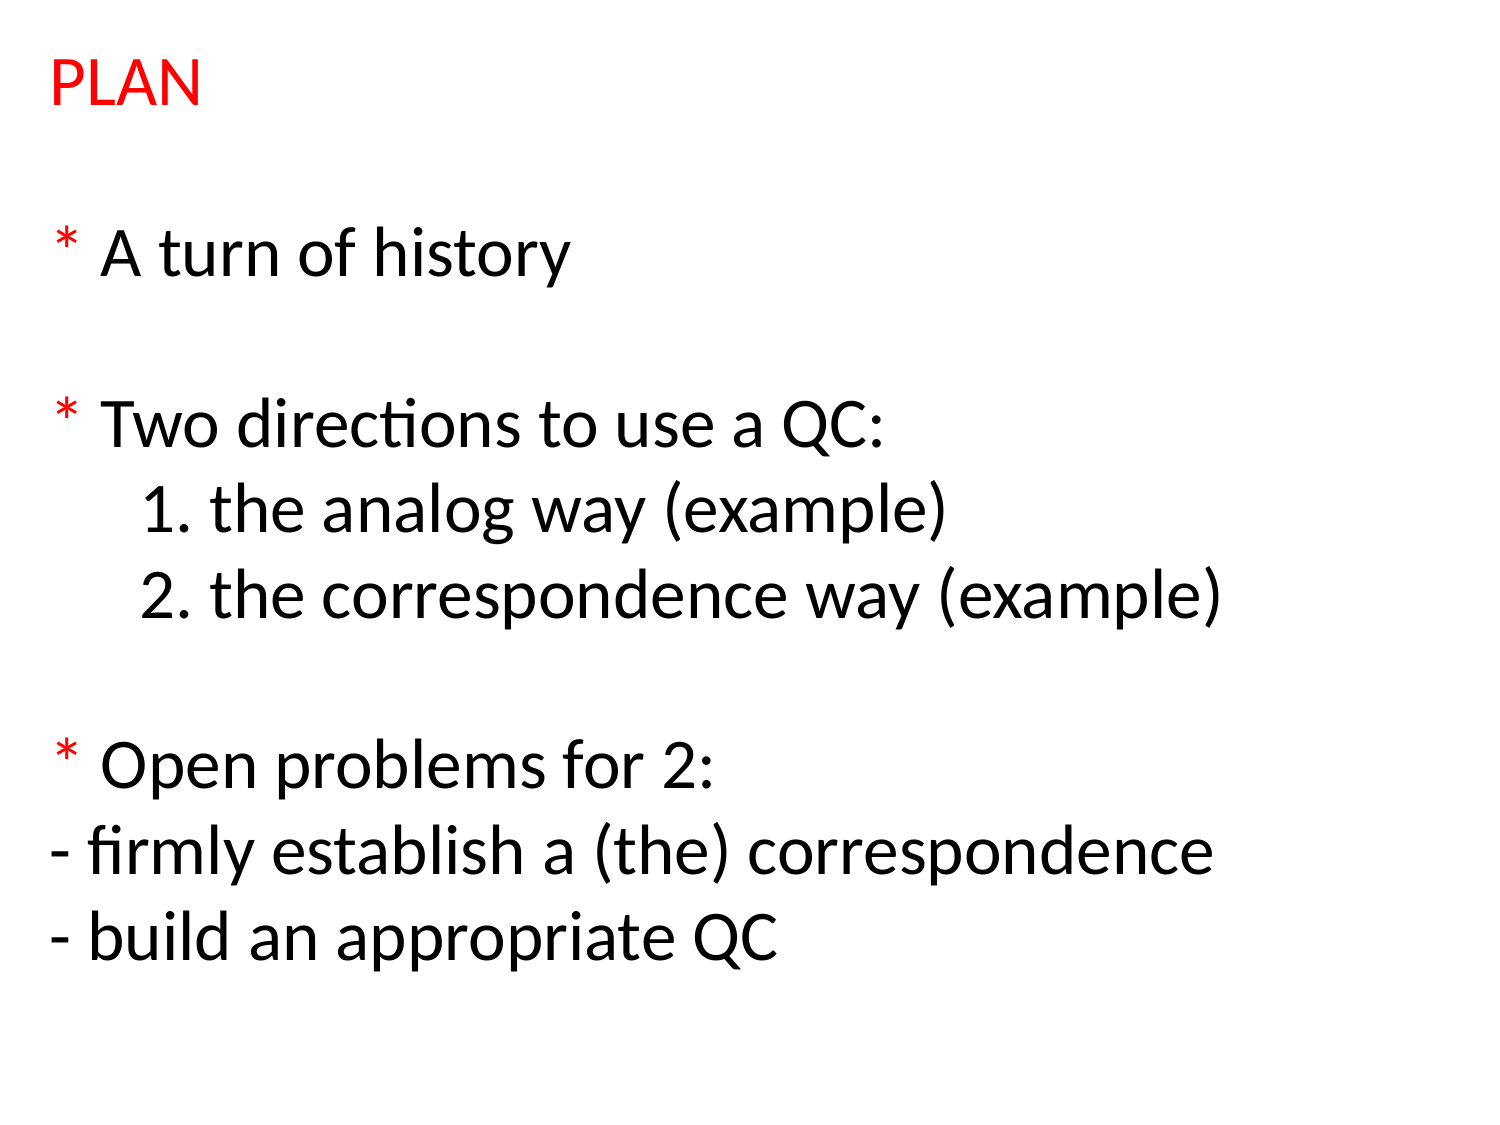

# PLAN * A turn of history * Two directions to use a QC: 1. the analog way (example) 2. the correspondence way (example) * Open problems for 2: - firmly establish a (the) correspondence - build an appropriate QC